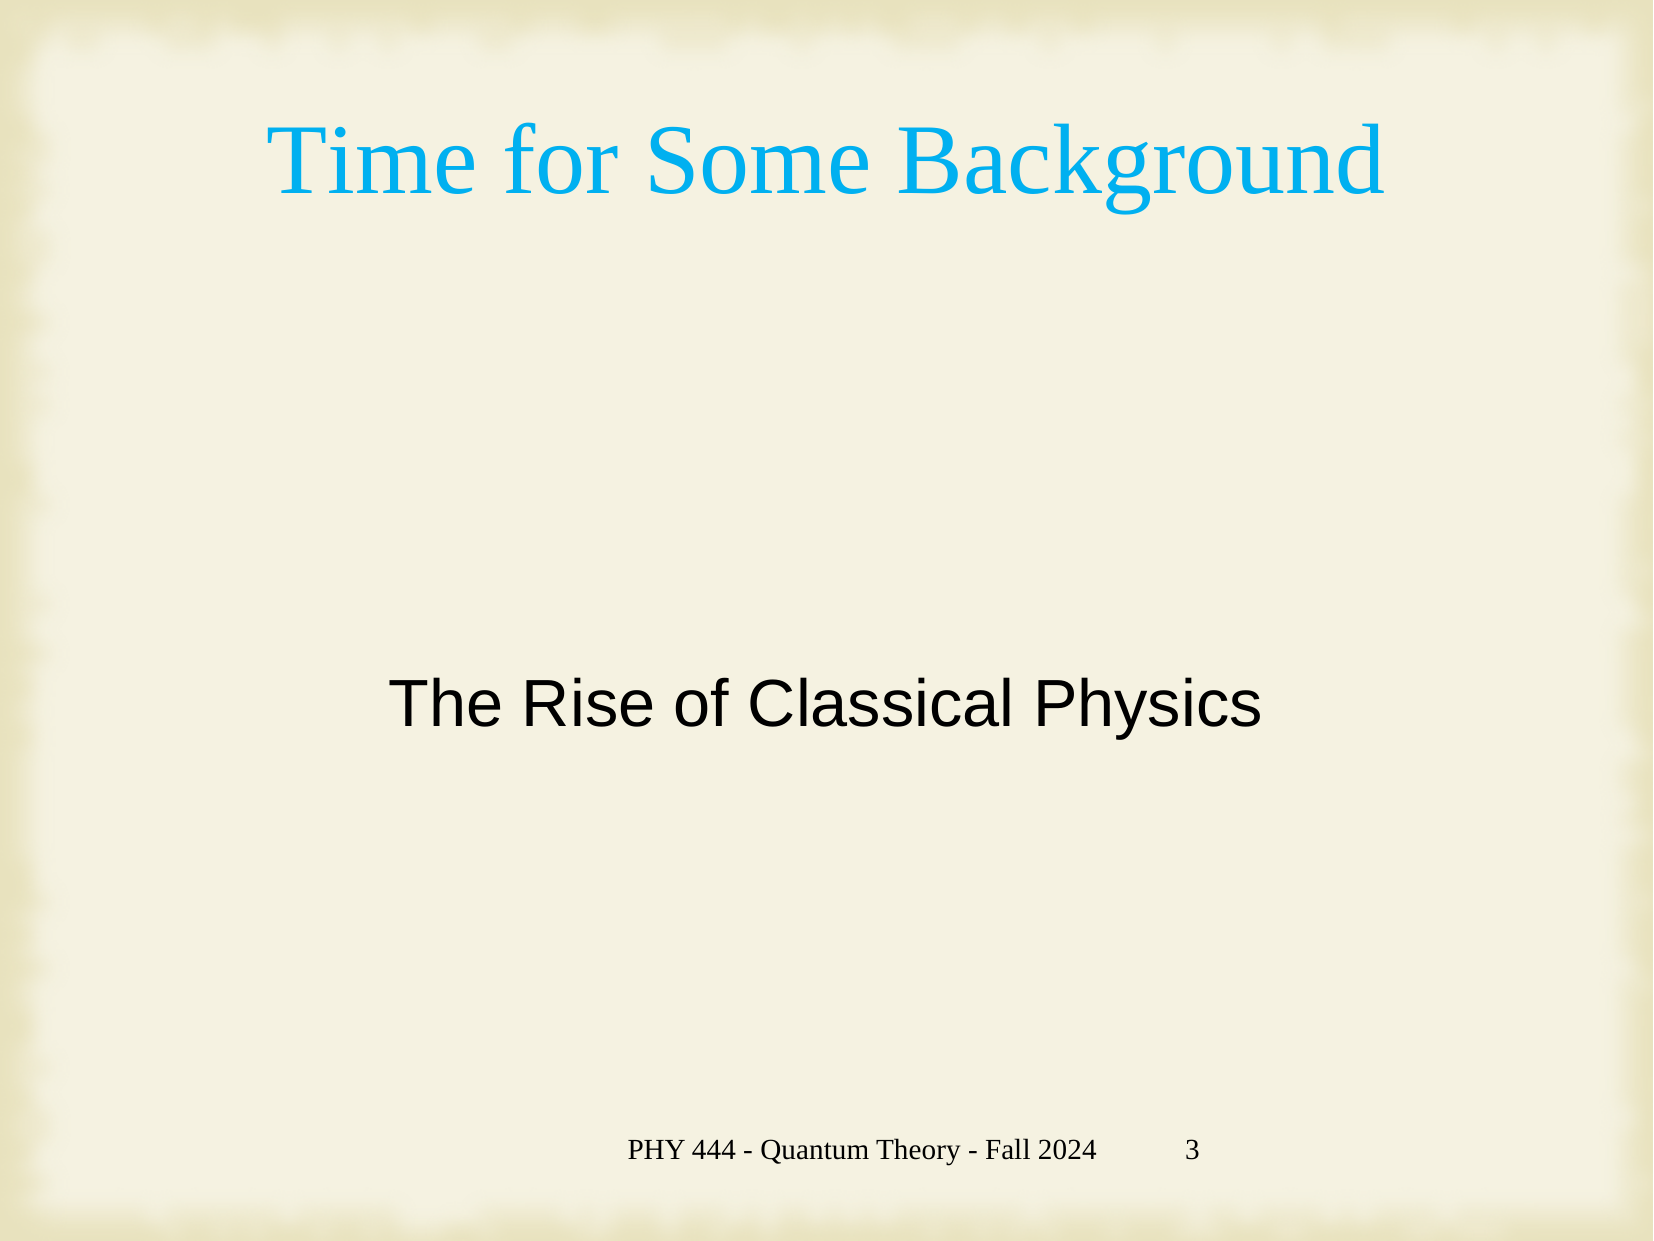

# Time for Some Background
The Rise of Classical Physics
PHY 444 - Quantum Theory - Fall 2024